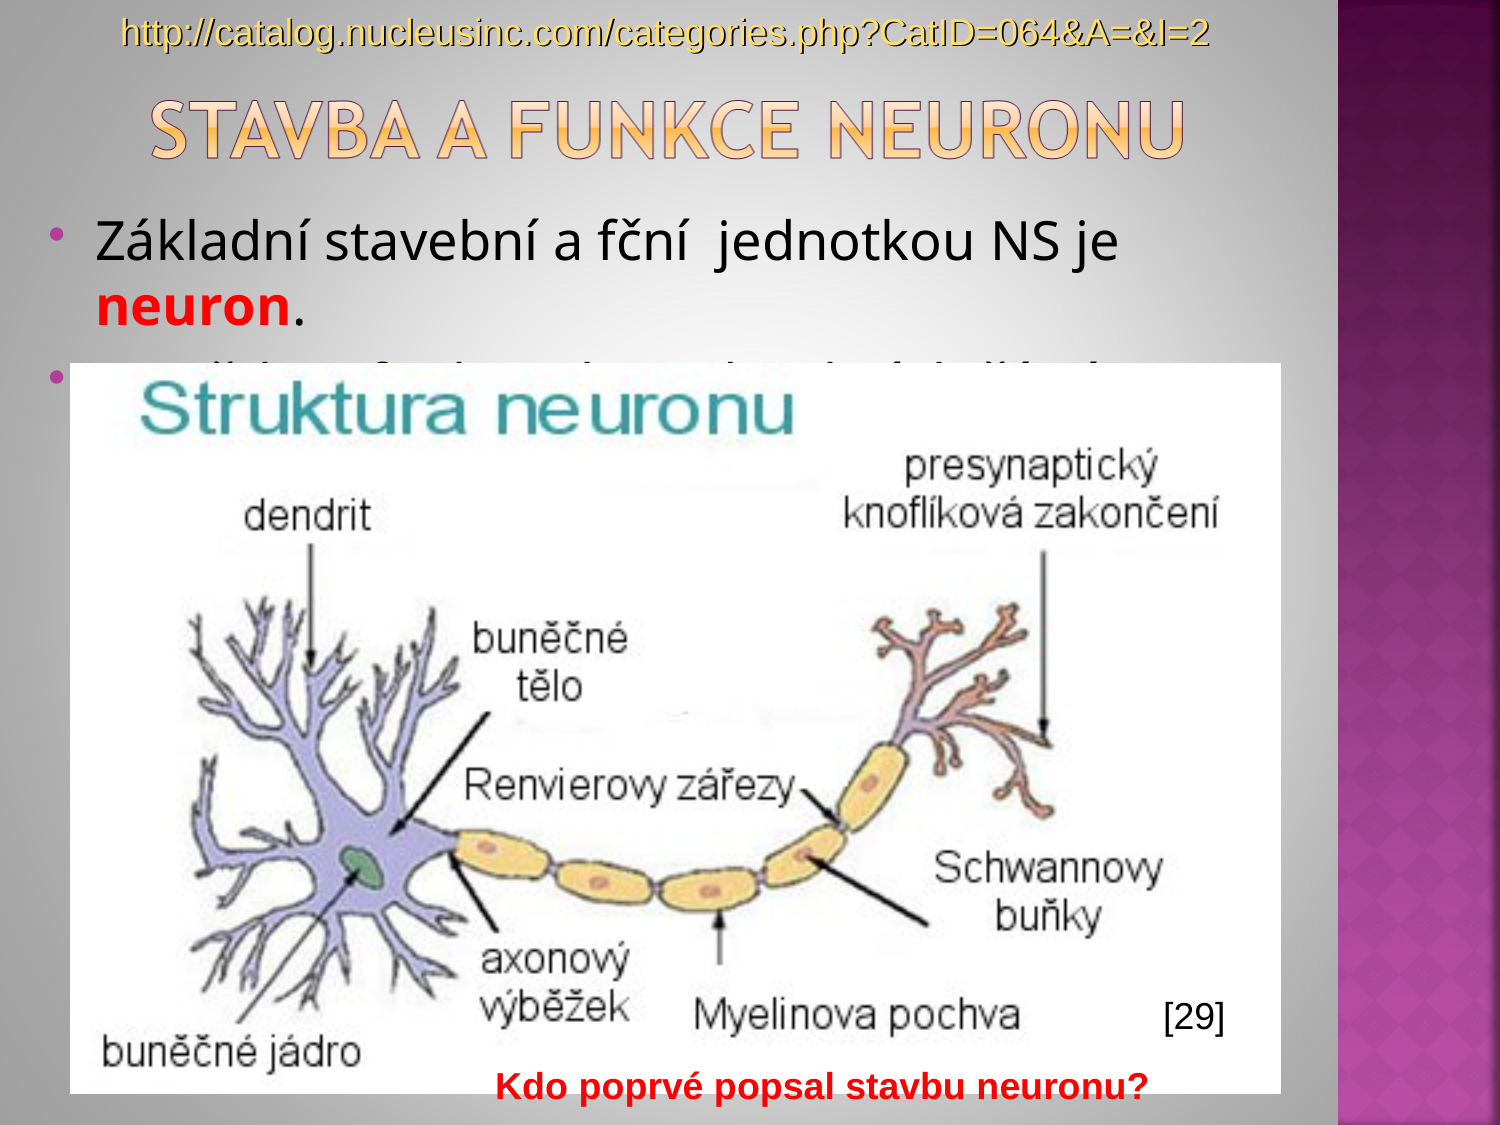

http://catalog.nucleusinc.com/categories.php?CatID=064&A=&I=2
# Základní stavební a fční jednotkou NS je neuron.
Vysvětlete funkci jeho jednotlivých částí.
[29]
Kdo poprvé popsal stavbu neuronu?